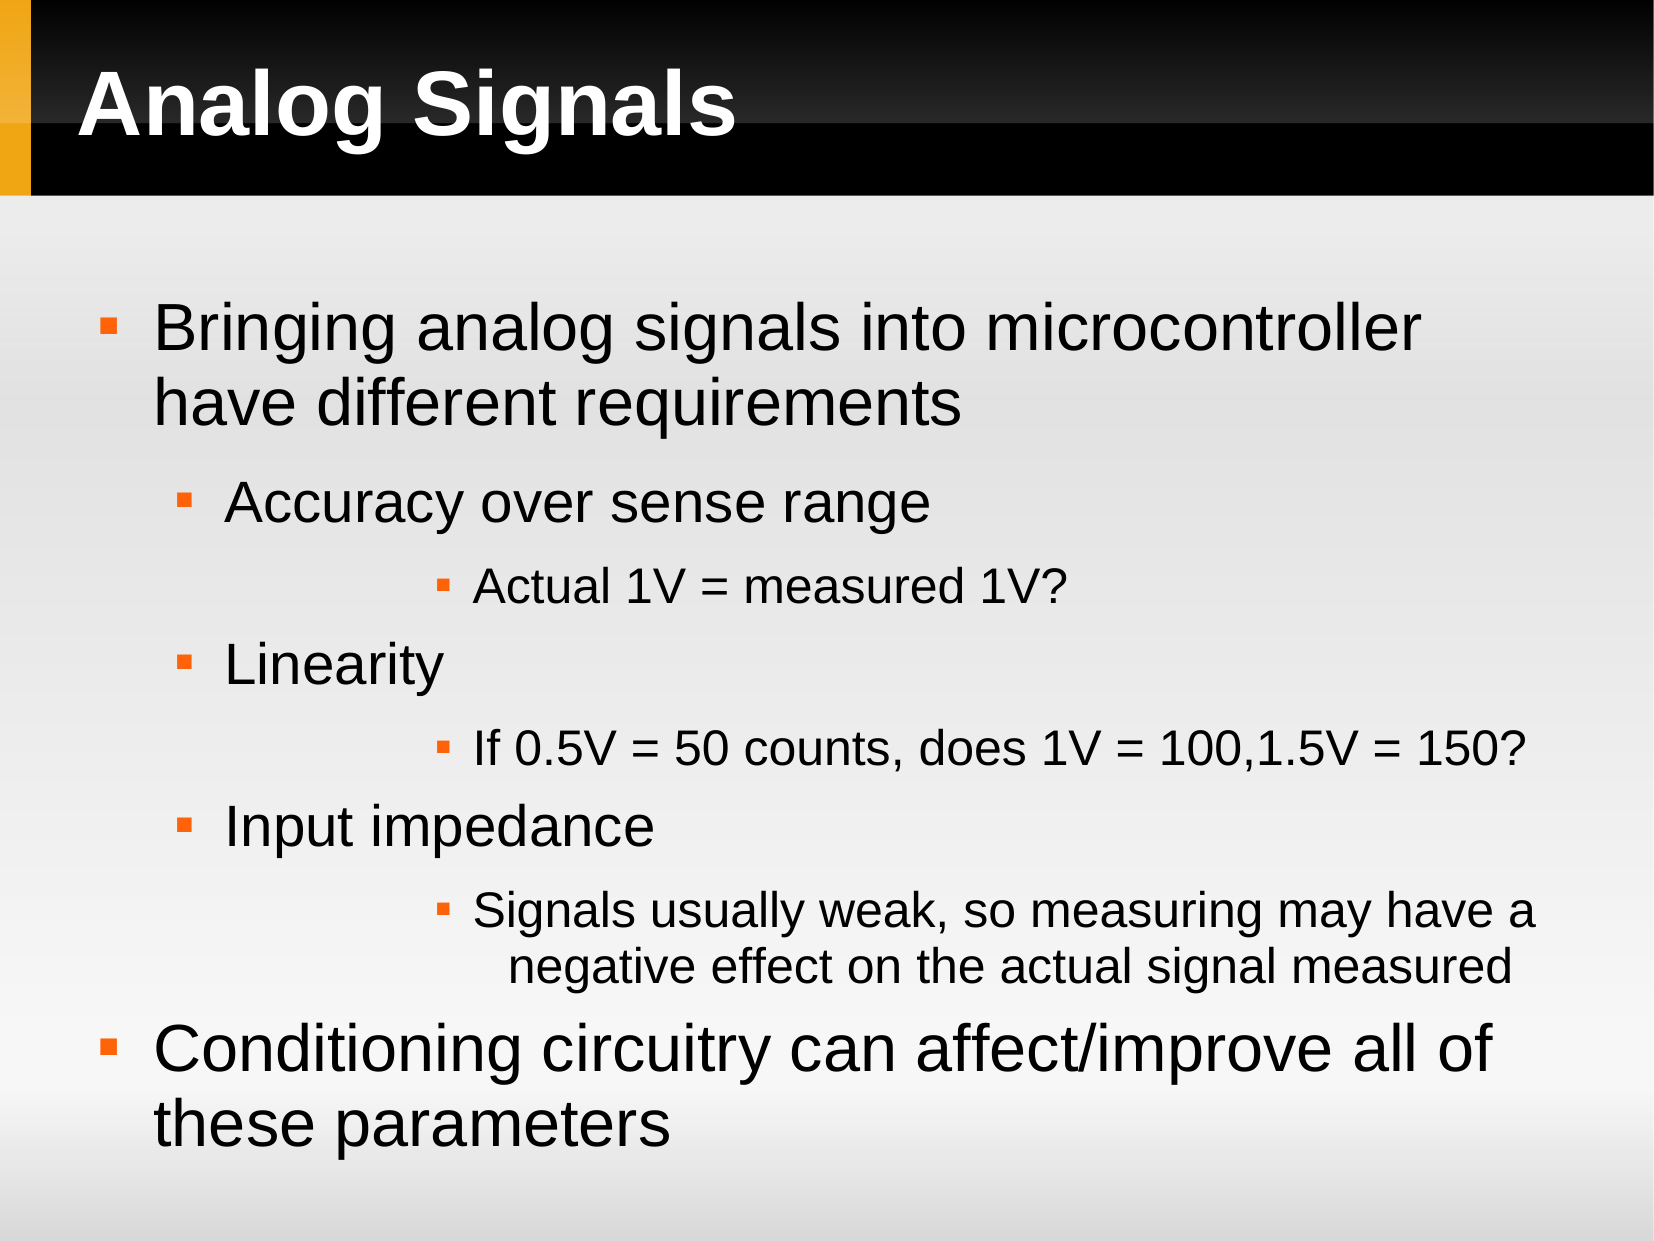

# Analog Signals
Bringing analog signals into microcontroller have different requirements
Accuracy over sense range
Actual 1V = measured 1V?
Linearity
If 0.5V = 50 counts, does 1V = 100,1.5V = 150?
Input impedance
Signals usually weak, so measuring may have a negative effect on the actual signal measured
Conditioning circuitry can affect/improve all of these parameters